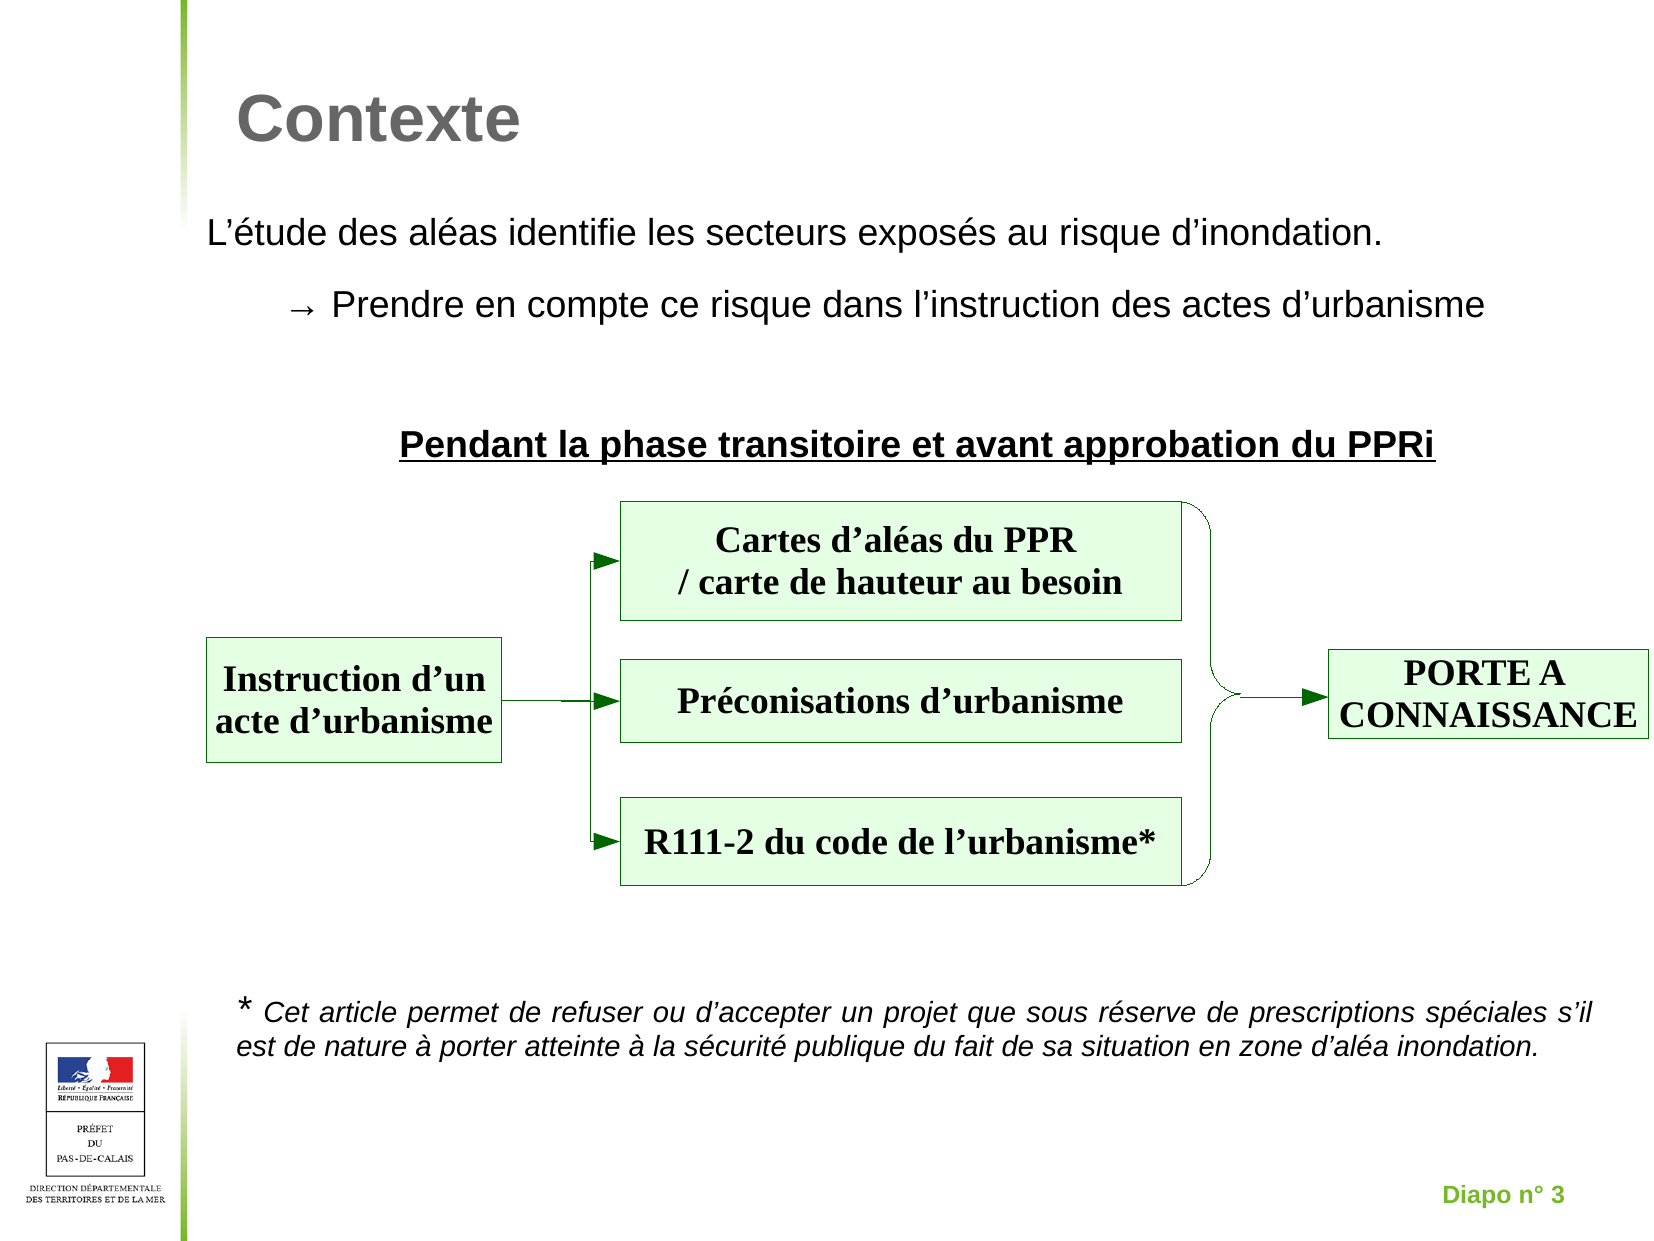

# Contexte
L’étude des aléas identifie les secteurs exposés au risque d’inondation.
→ Prendre en compte ce risque dans l’instruction des actes d’urbanisme
Pendant la phase transitoire et avant approbation du PPRi
Cartes d’aléas du PPR
/ carte de hauteur au besoin
Instruction d’un
acte d’urbanisme
PORTE A
CONNAISSANCE
Préconisations d’urbanisme
R111-2 du code de l’urbanisme*
* Cet article permet de refuser ou d’accepter un projet que sous réserve de prescriptions spéciales s’il est de nature à porter atteinte à la sécurité publique du fait de sa situation en zone d’aléa inondation.
3